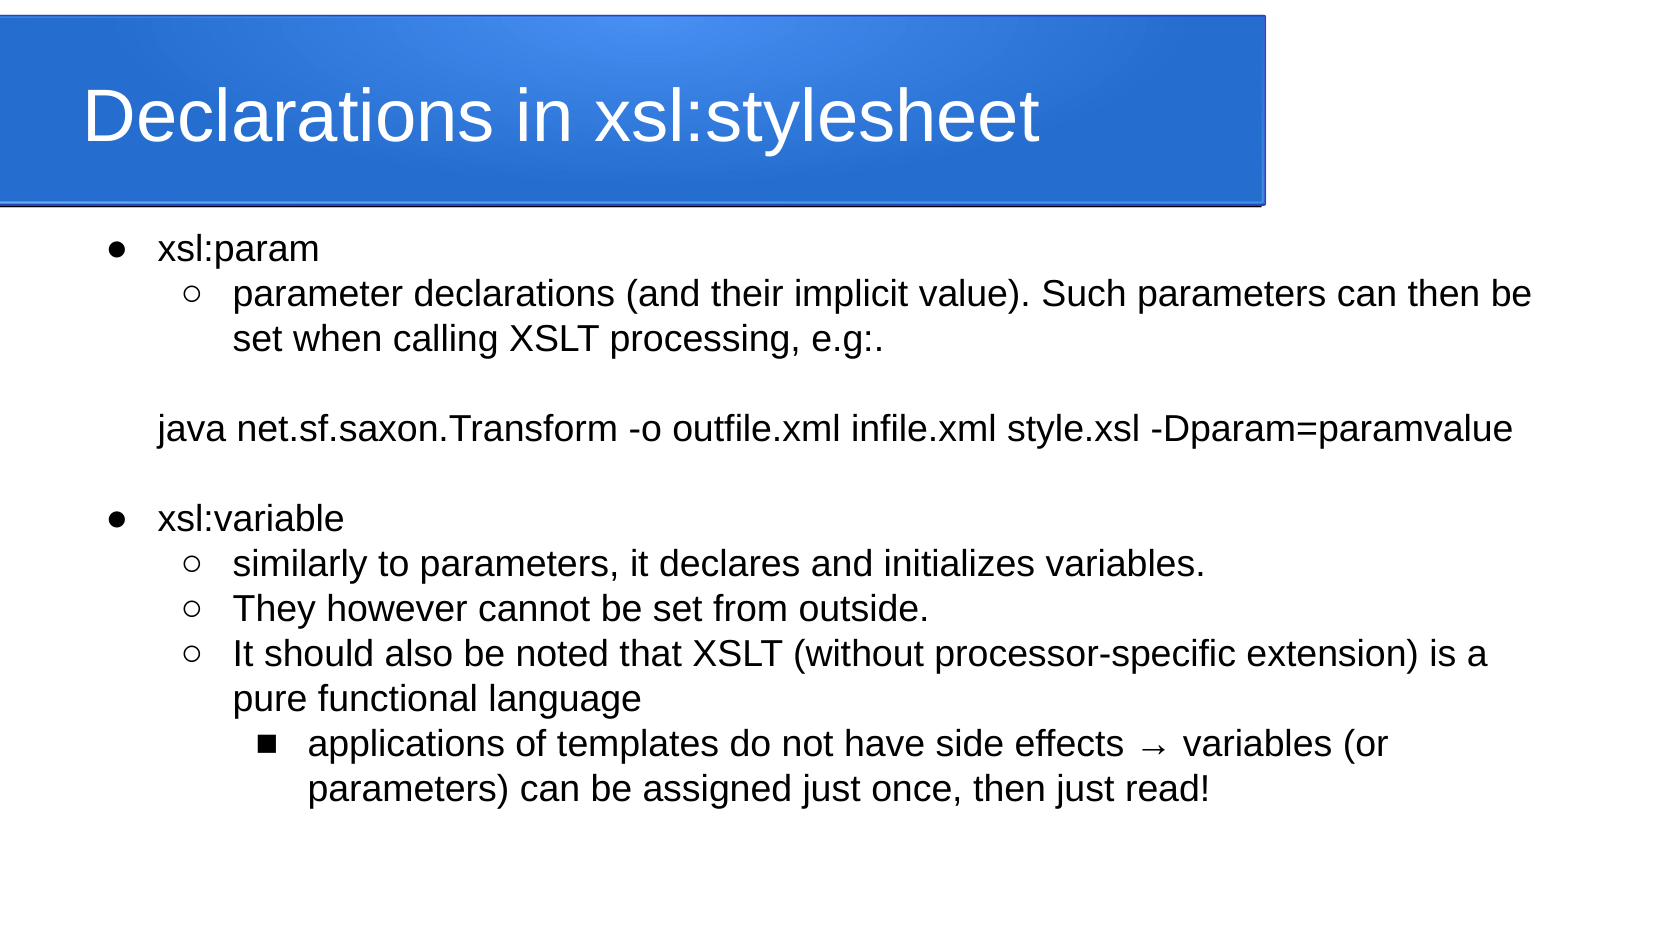

# Declarations in xsl:stylesheet
xsl:param
parameter declarations (and their implicit value). Such parameters can then be set when calling XSLT processing, e.g:.
java net.sf.saxon.Transform -o outfile.xml infile.xml style.xsl -Dparam=paramvalue
xsl:variable
similarly to parameters, it declares and initializes variables.
They however cannot be set from outside.
It should also be noted that XSLT (without processor-specific extension) is a pure functional language
applications of templates do not have side effects → variables (or parameters) can be assigned just once, then just read!